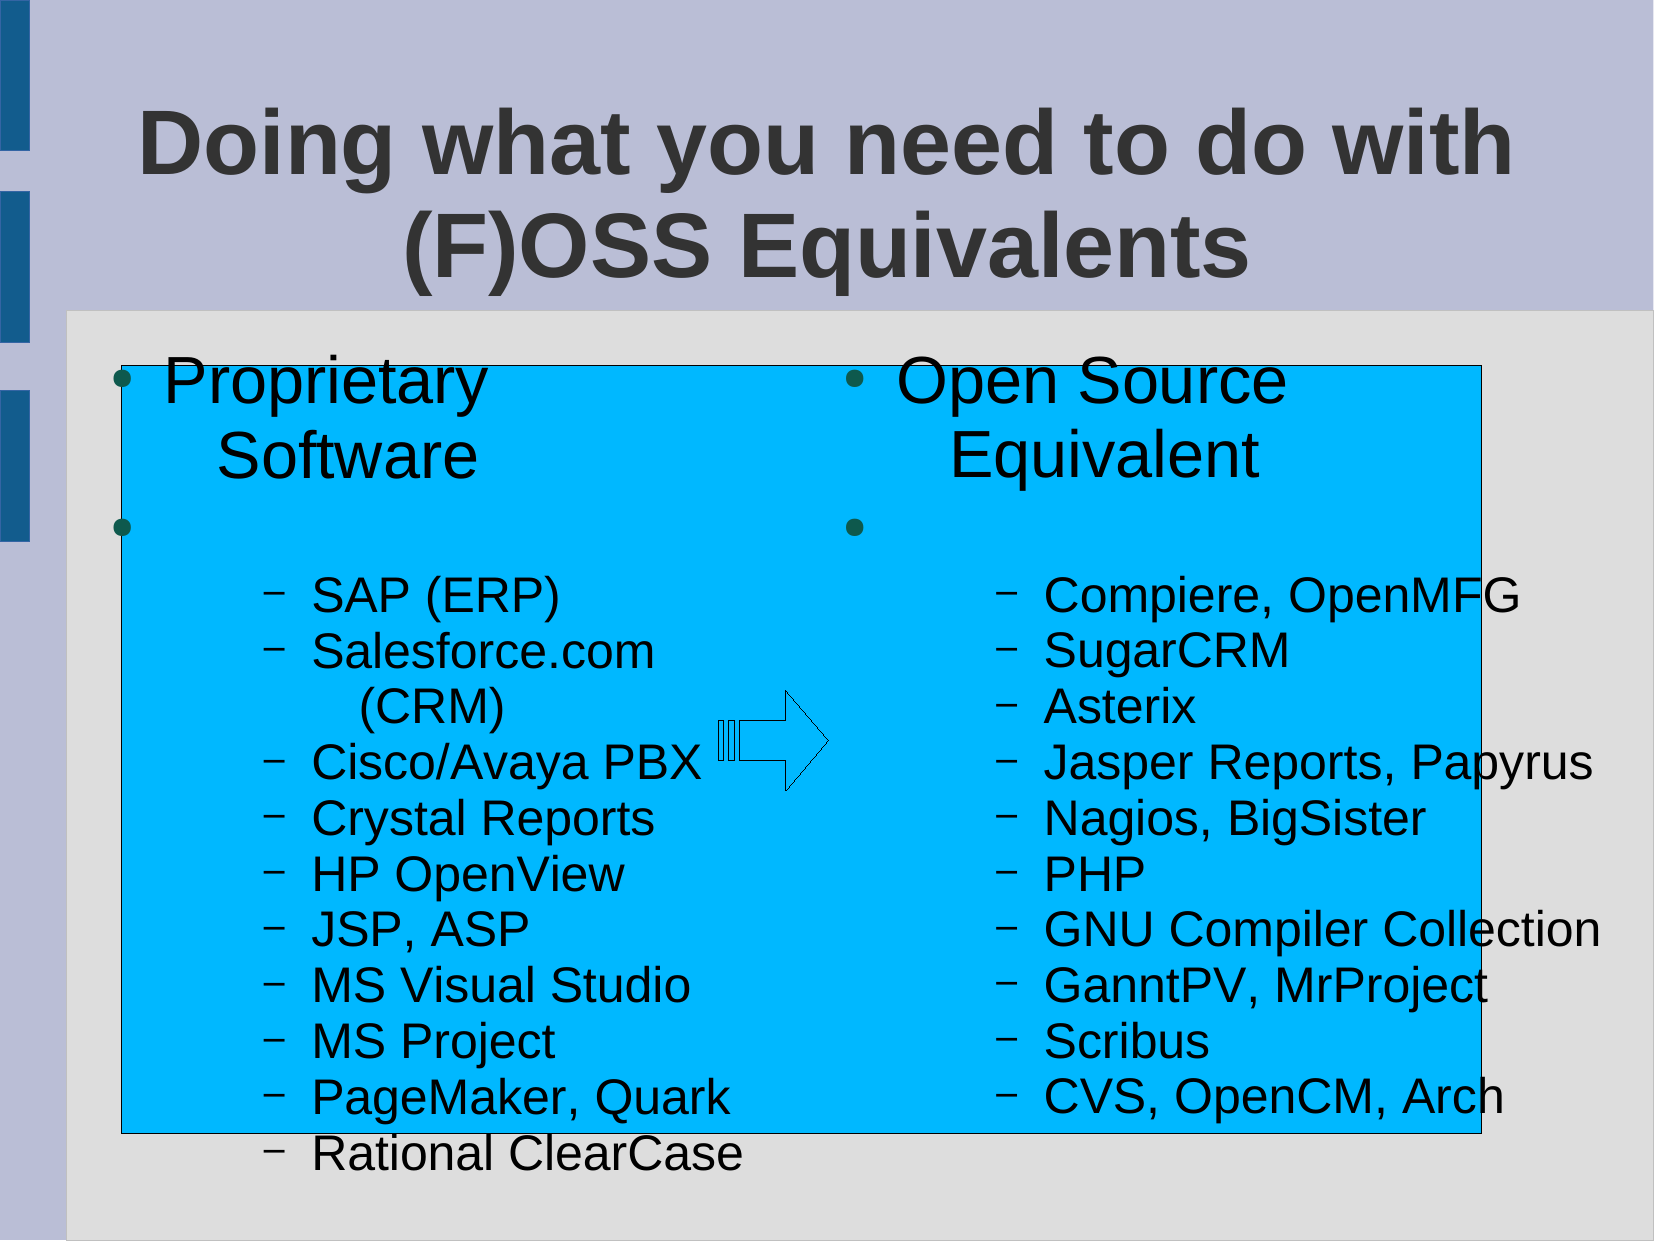

# Doing what you need to do with (F)OSS Equivalents
Open Source Equivalent
Compiere, OpenMFG
SugarCRM
Asterix
Jasper Reports, Papyrus
Nagios, BigSister
PHP
GNU Compiler Collection
GanntPV, MrProject
Scribus
CVS, OpenCM, Arch
Proprietary Software
SAP (ERP)
Salesforce.com (CRM)
Cisco/Avaya PBX
Crystal Reports
HP OpenView
JSP, ASP
MS Visual Studio
MS Project
PageMaker, Quark
Rational ClearCase